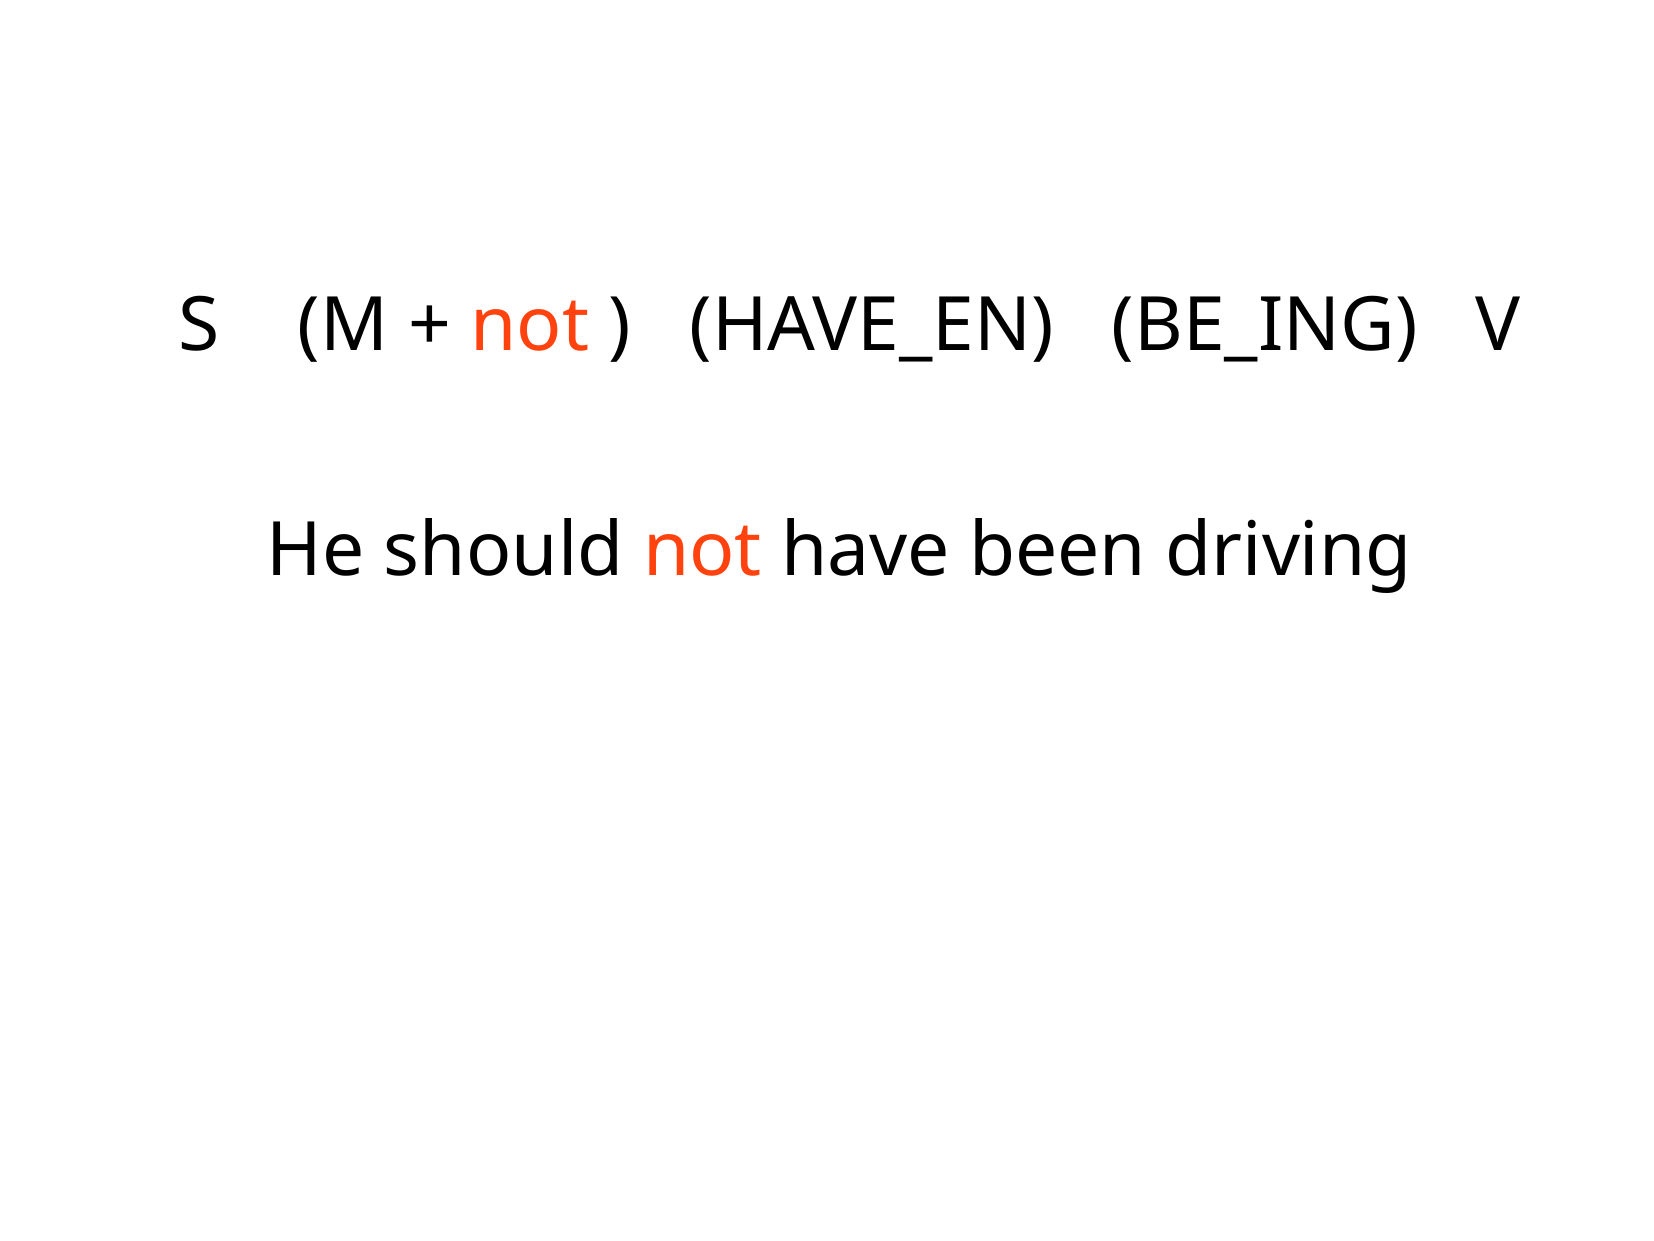

S (M + not ) (HAVE_EN) (BE_ING) V
He should not have been driving